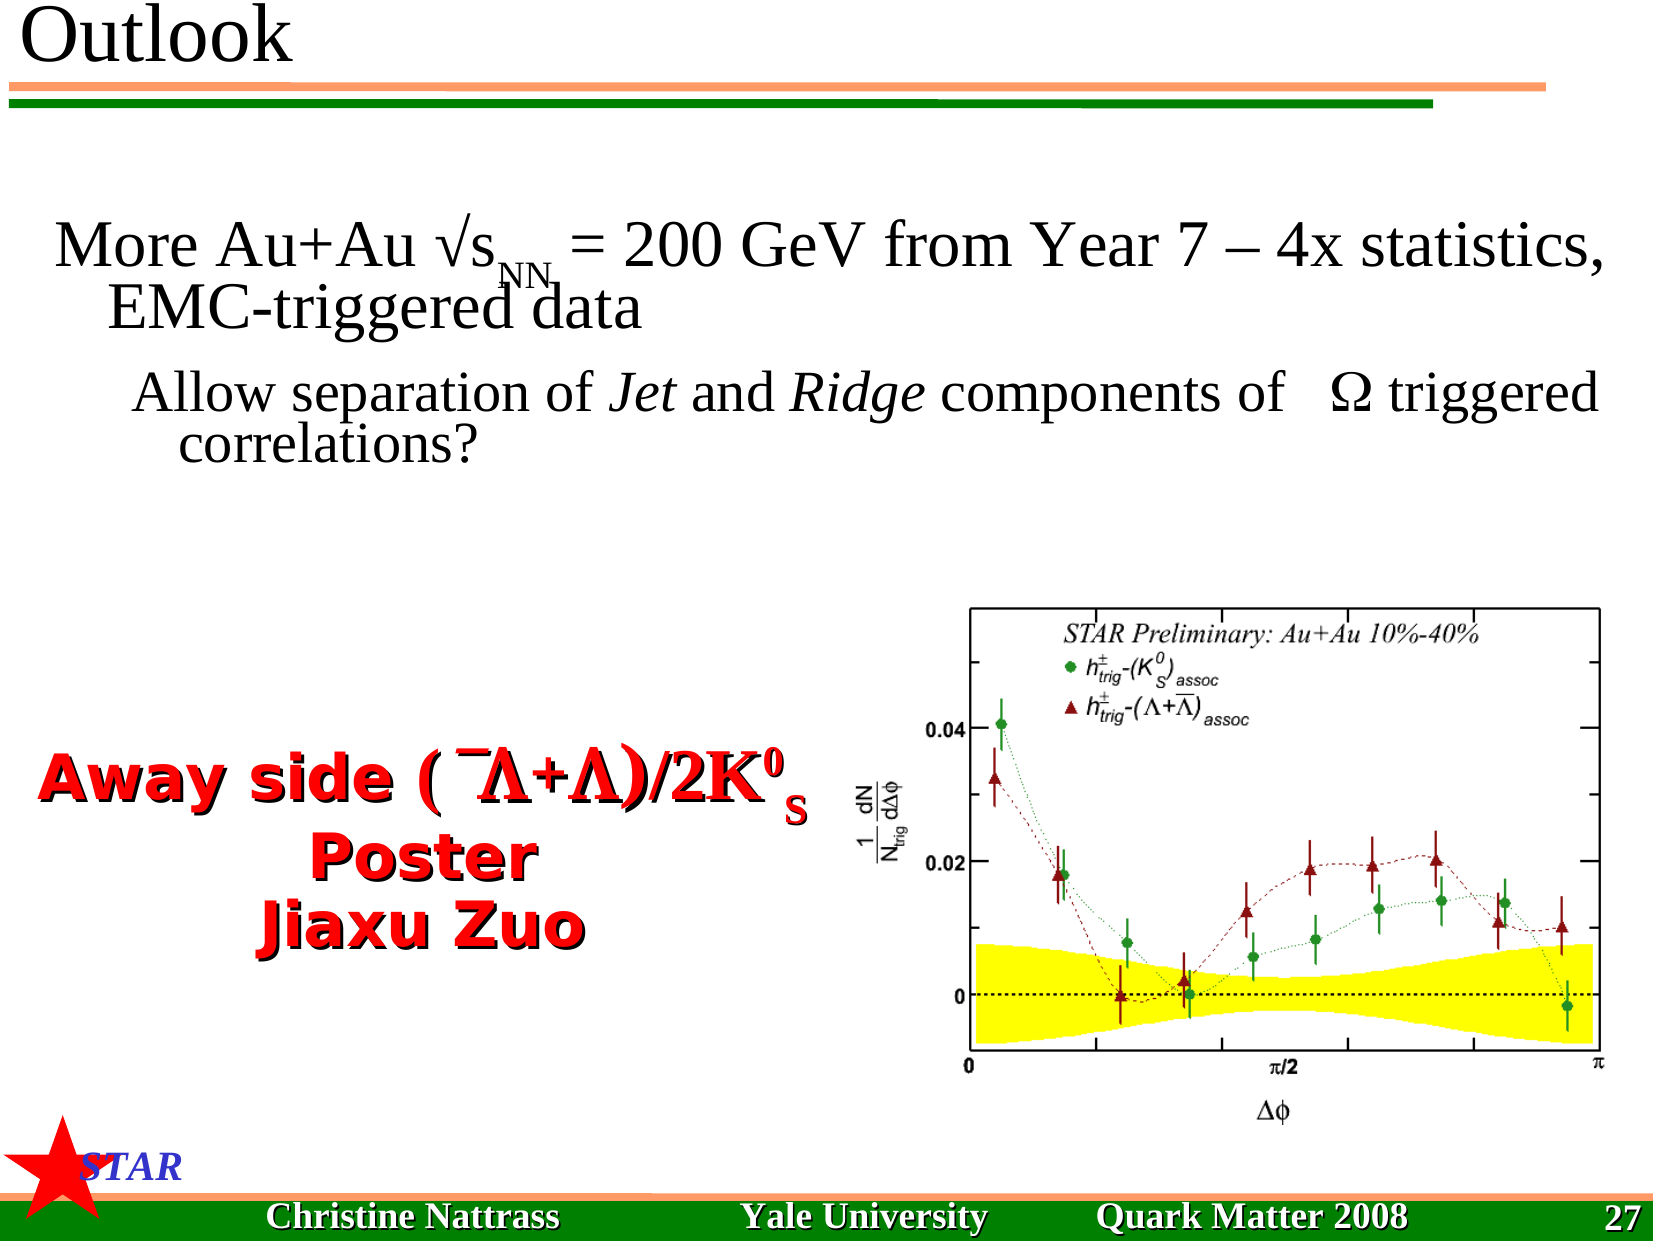

Outlook
More Au+Au √sNN = 200 GeV from Year 7 – 4x statistics, EMC-triggered data
Allow separation of Jet and Ridge components of  triggered correlations?
3<pT,trig<6 GeV/c 1<pT,ass<4 GeV/c |<1.0
Away side (Λ+Λ)/2K0S
Poster
Jiaxu Zuo